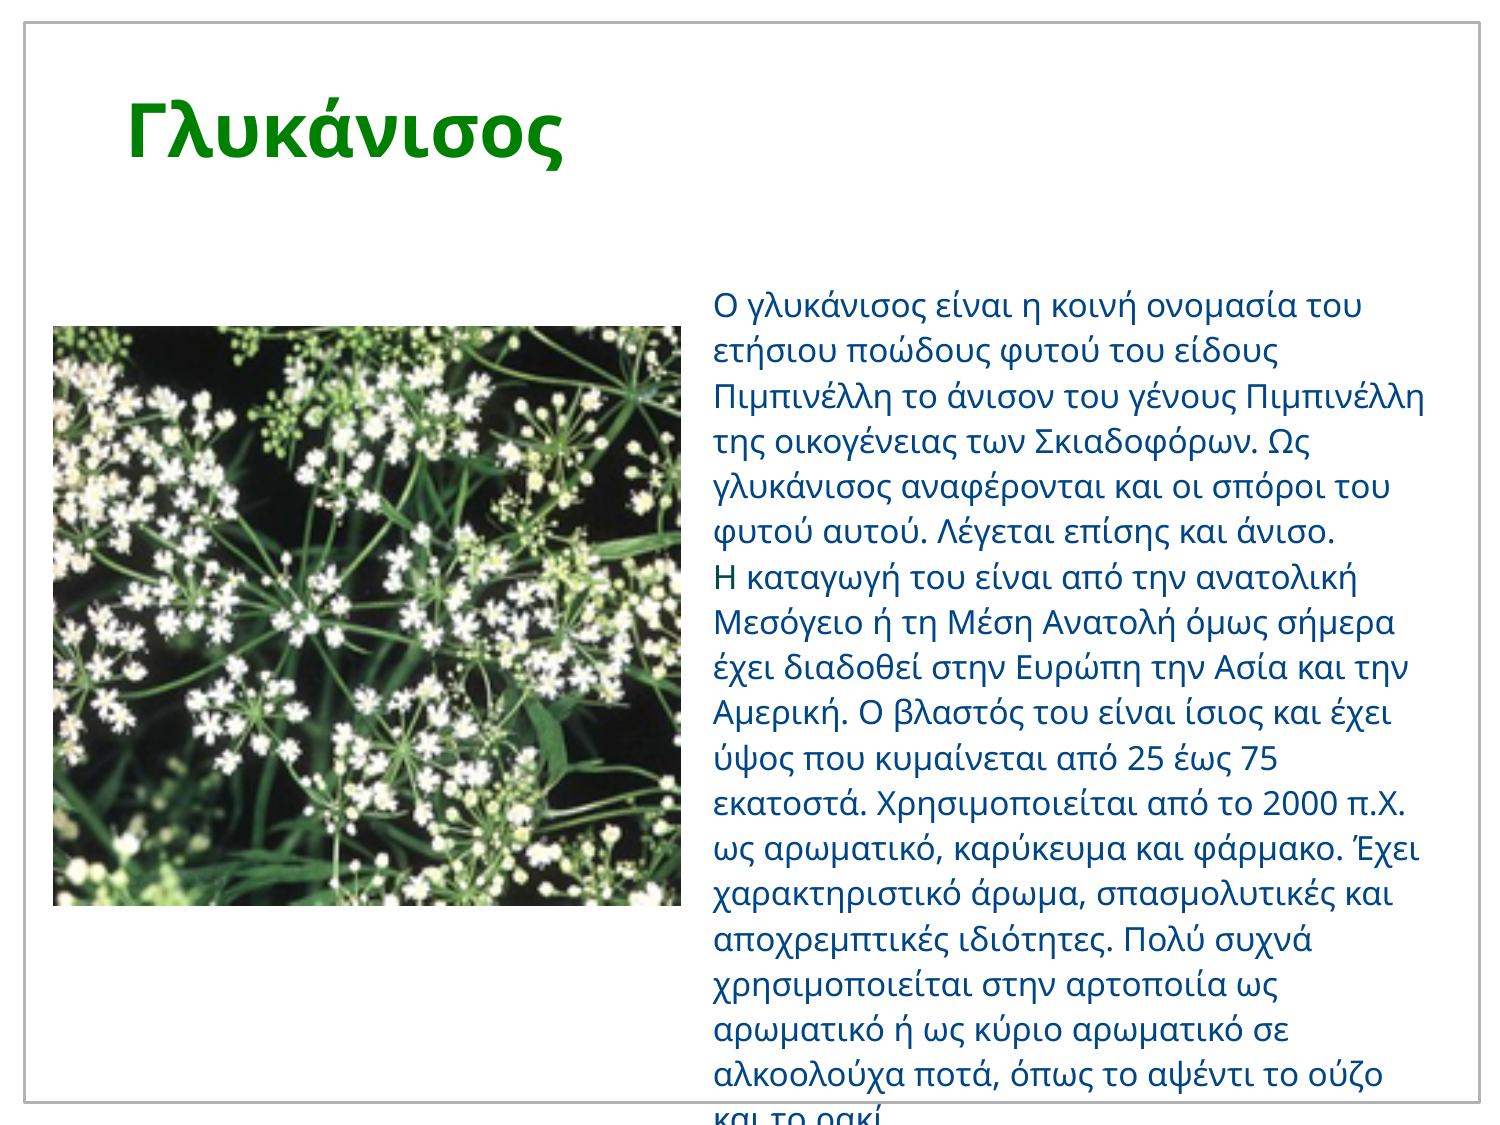

# Γλυκάνισος
Ο γλυκάνισος είναι η κοινή ονομασία του ετήσιου ποώδους φυτού του είδους Πιμπινέλλη το άνισον του γένους Πιμπινέλλη της οικογένειας των Σκιαδοφόρων. Ως γλυκάνισος αναφέρονται και οι σπόροι του φυτού αυτού. Λέγεται επίσης και άνισο.
Η καταγωγή του είναι από την ανατολική Μεσόγειο ή τη Μέση Ανατολή όμως σήμερα έχει διαδοθεί στην Ευρώπη την Ασία και την Αμερική. Ο βλαστός του είναι ίσιος και έχει ύψος που κυμαίνεται από 25 έως 75 εκατοστά. Χρησιμοποιείται από το 2000 π.Χ. ως αρωματικό, καρύκευμα και φάρμακο. Έχει χαρακτηριστικό άρωμα, σπασμολυτικές και αποχρεμπτικές ιδιότητες. Πολύ συχνά χρησιμοποιείται στην αρτοποιία ως αρωματικό ή ως κύριο αρωματικό σε αλκοολούχα ποτά, όπως το αψέντι το ούζο και το ρακί.